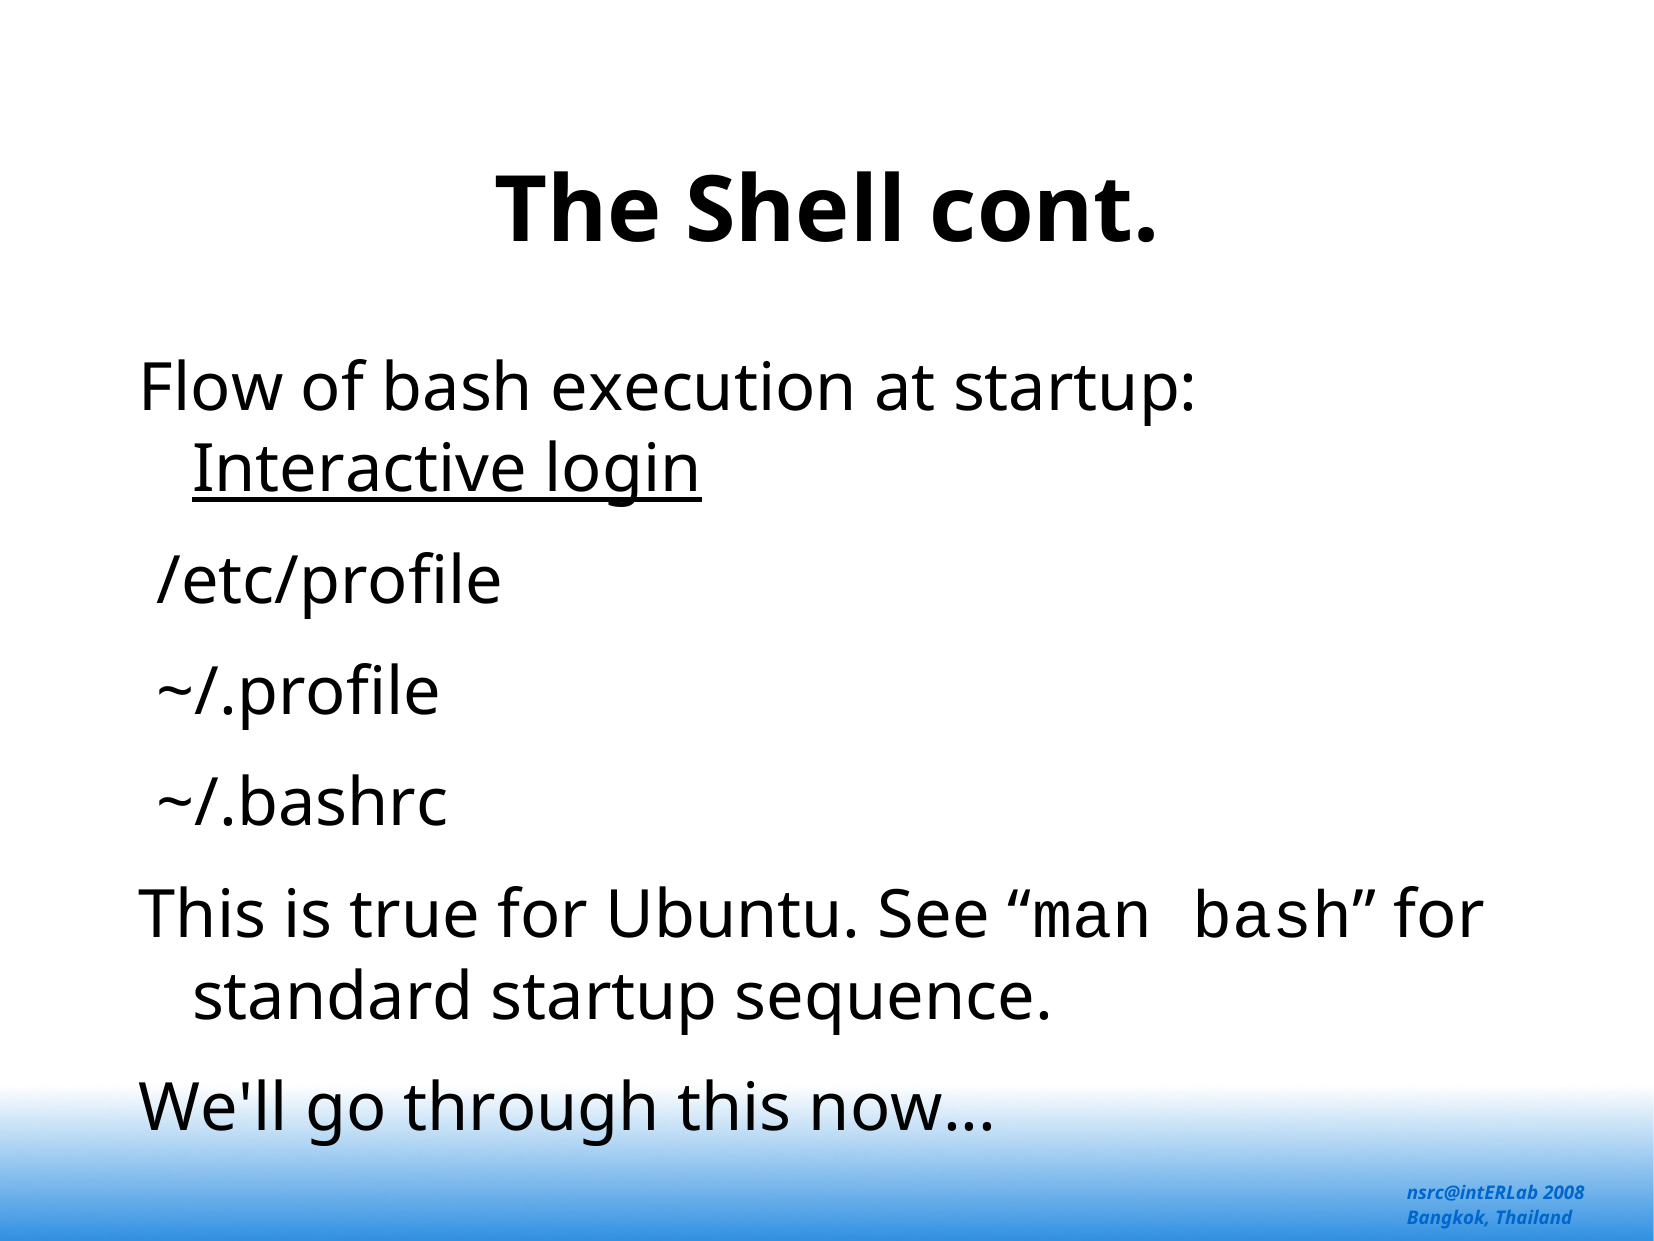

# The Shell cont.
Flow of bash execution at startup:
Interactive login
 /etc/profile
 ~/.profile
 ~/.bashrc
This is true for Ubuntu. See “man bash” for standard startup sequence.
We'll go through this now...